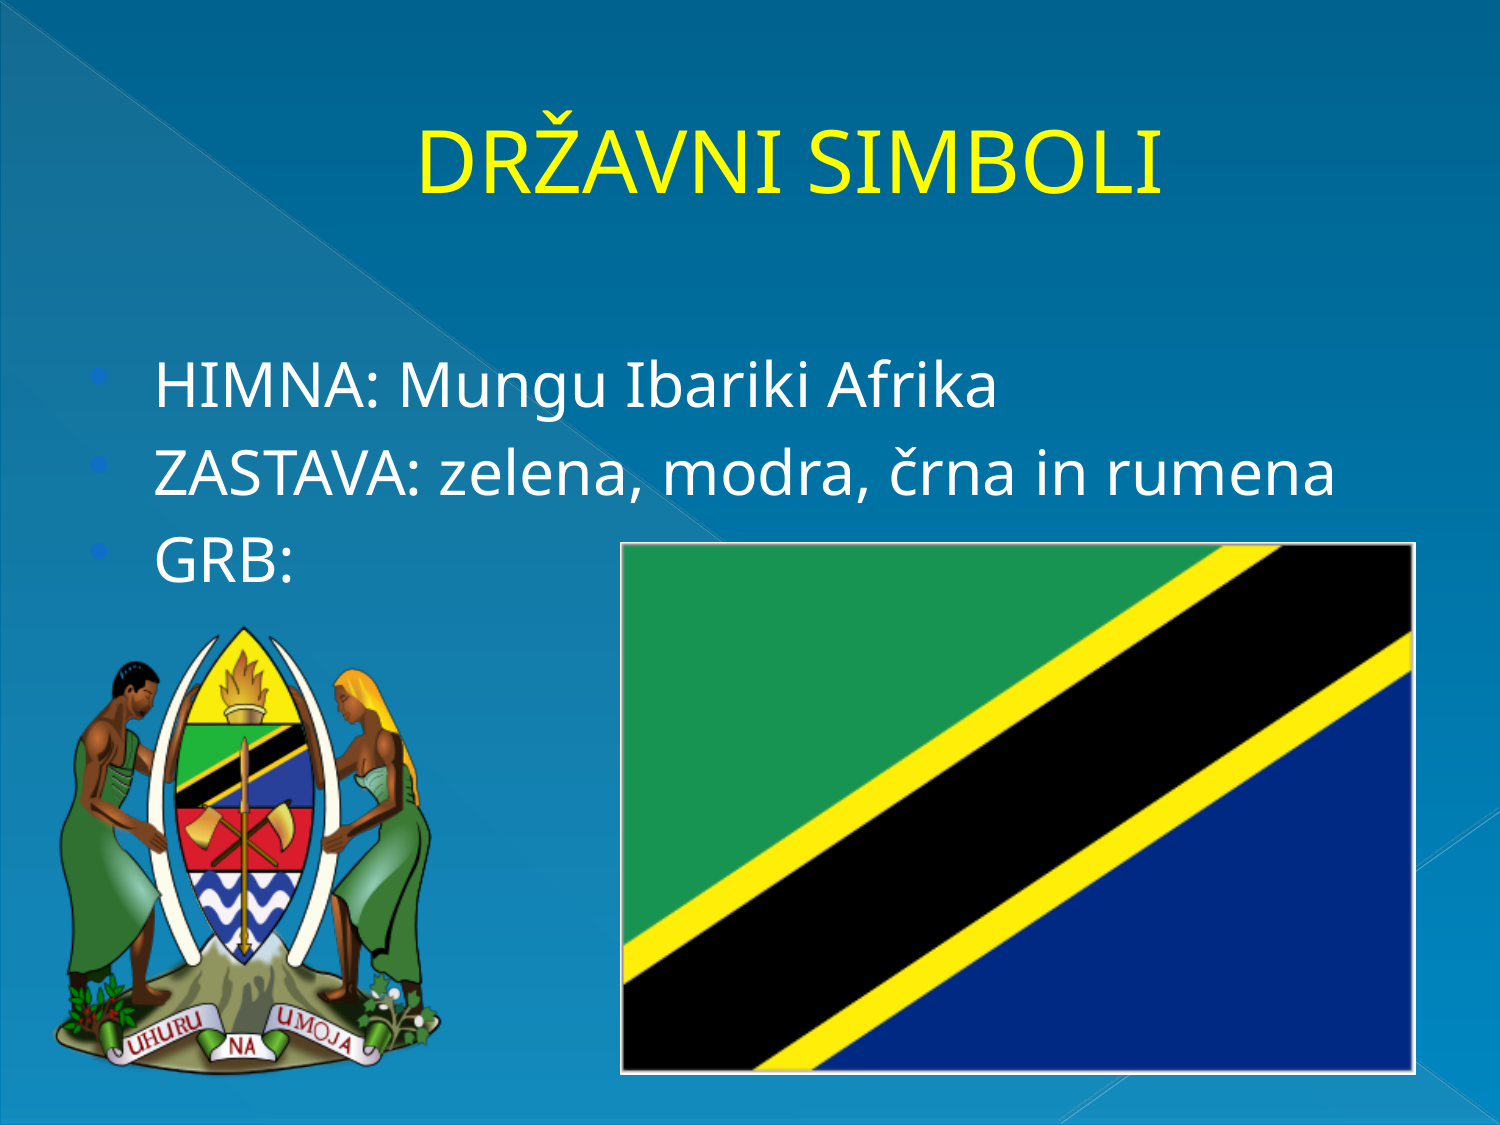

# DRŽAVNI SIMBOLI
HIMNA: Mungu Ibariki Afrika
ZASTAVA: zelena, modra, črna in rumena
GRB: